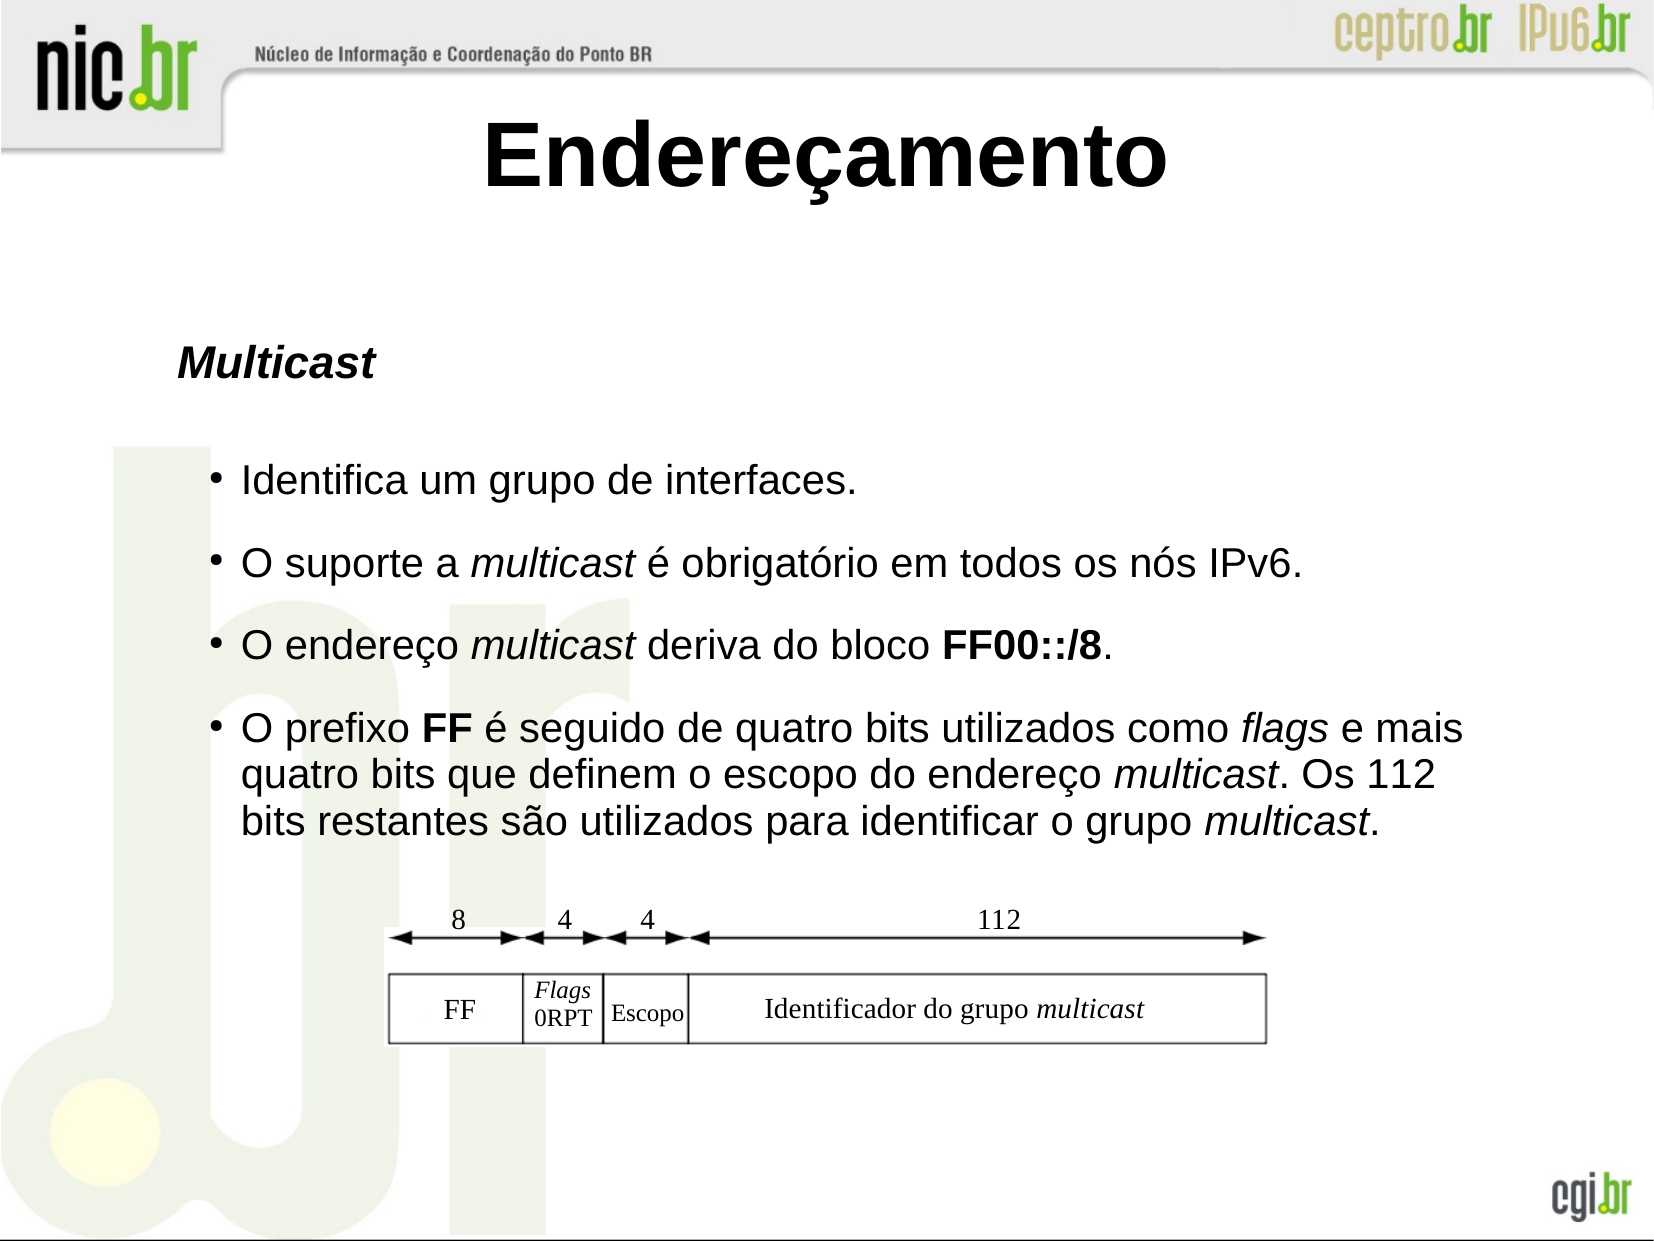

Endereçamento
Multicast
Identifica um grupo de interfaces.
O suporte a multicast é obrigatório em todos os nós IPv6.
O endereço multicast deriva do bloco FF00::/8.
O prefixo FF é seguido de quatro bits utilizados como flags e mais quatro bits que definem o escopo do endereço multicast. Os 112 bits restantes são utilizados para identificar o grupo multicast.
8
4
4
112
Flags
0RPT
Identificador do grupo multicast
FF
Escopo